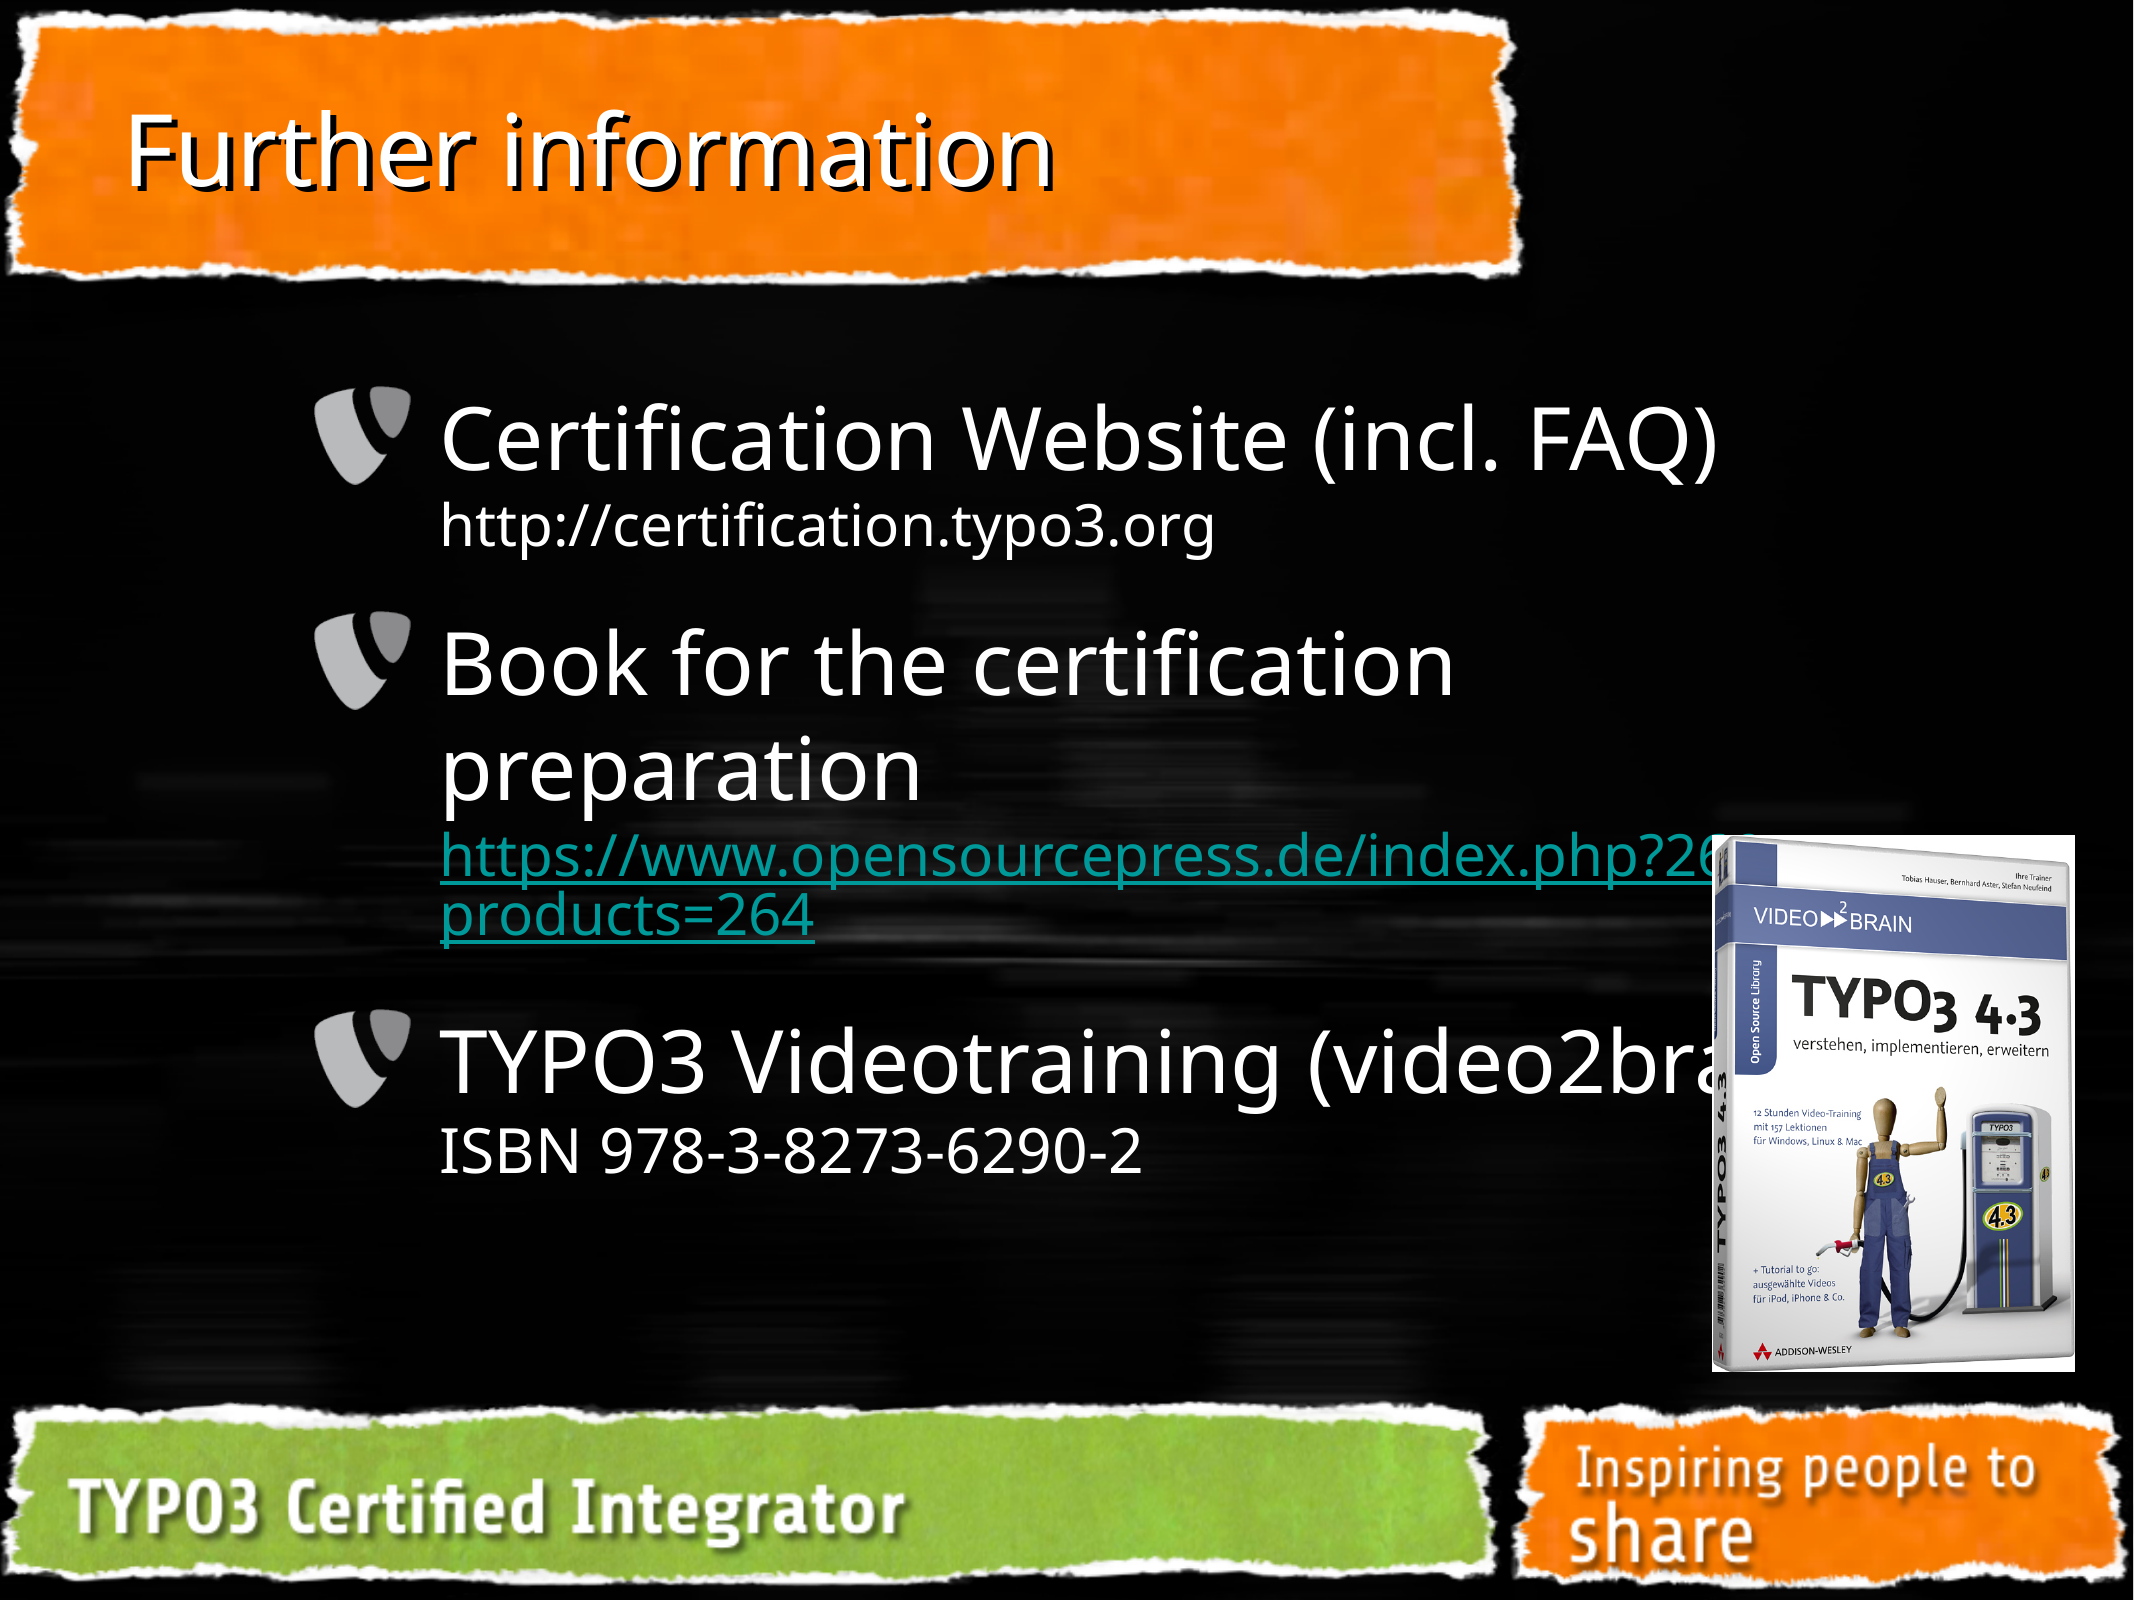

# Further information
Certification Website (incl. FAQ)
http://certification.typo3.org
Book for the certification preparation
https://www.opensourcepress.de/index.php?26&tt_products=264
TYPO3 Videotraining (video2brain)
ISBN 978-3-8273-6290-2